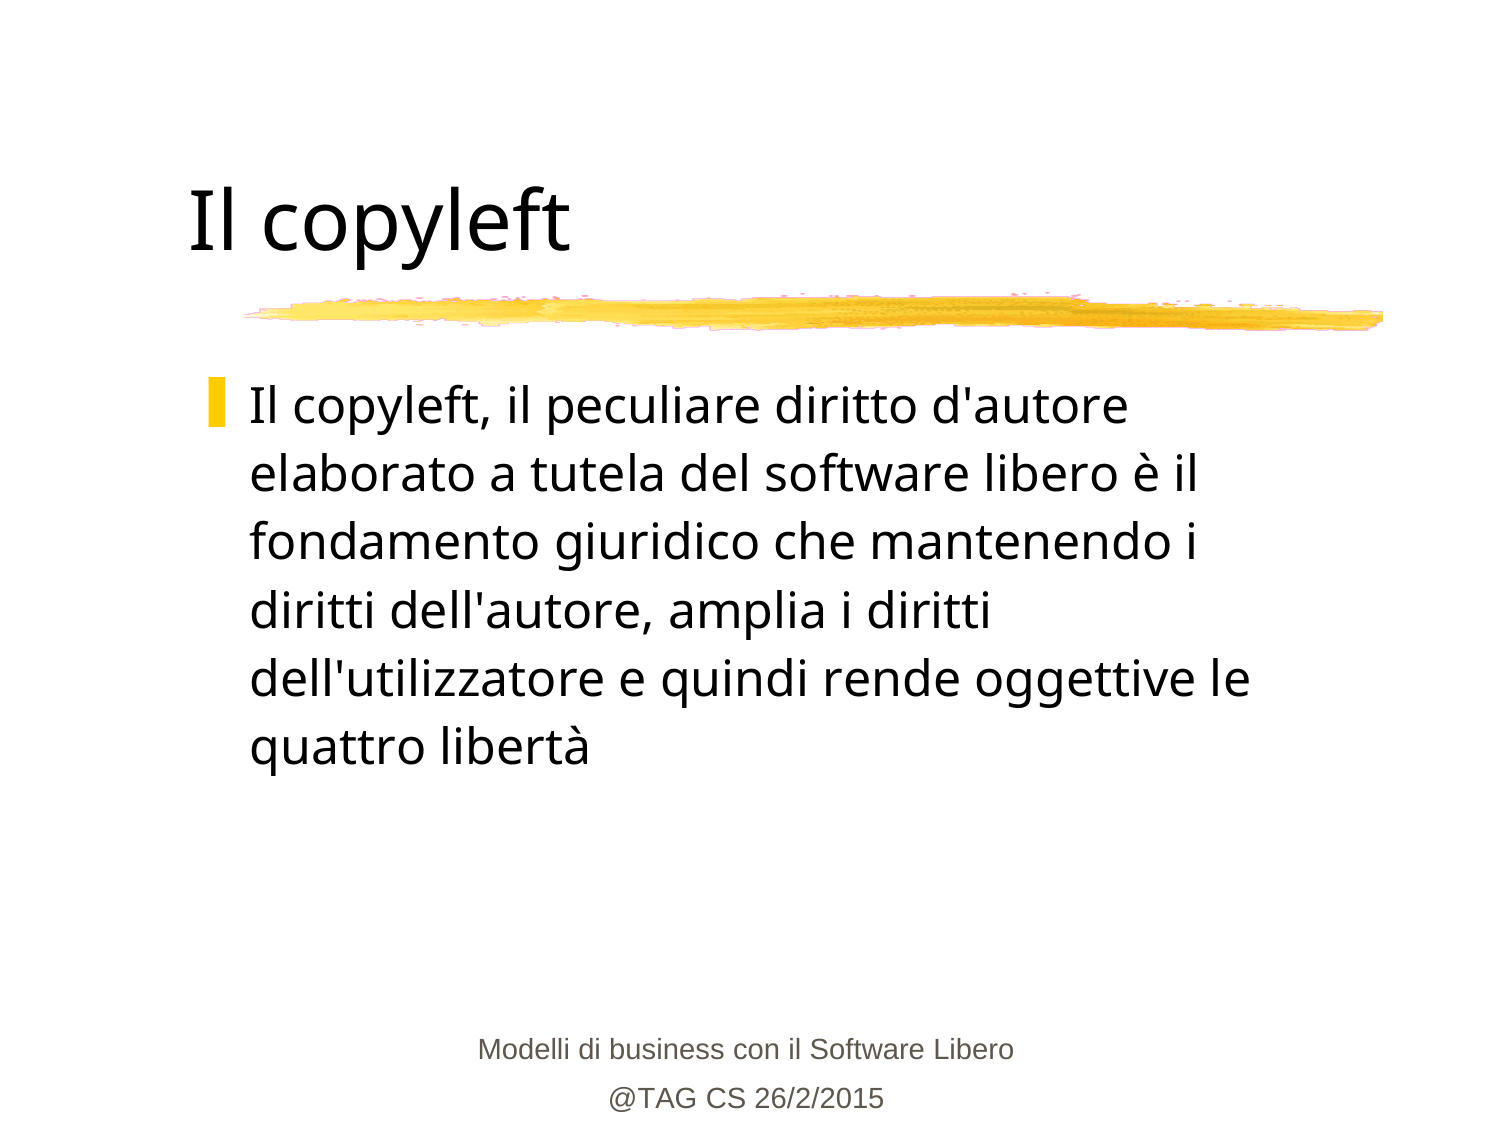

# Il copyleft
Il copyleft, il peculiare diritto d'autore elaborato a tutela del software libero è il fondamento giuridico che mantenendo i diritti dell'autore, amplia i diritti dell'utilizzatore e quindi rende oggettive le quattro libertà